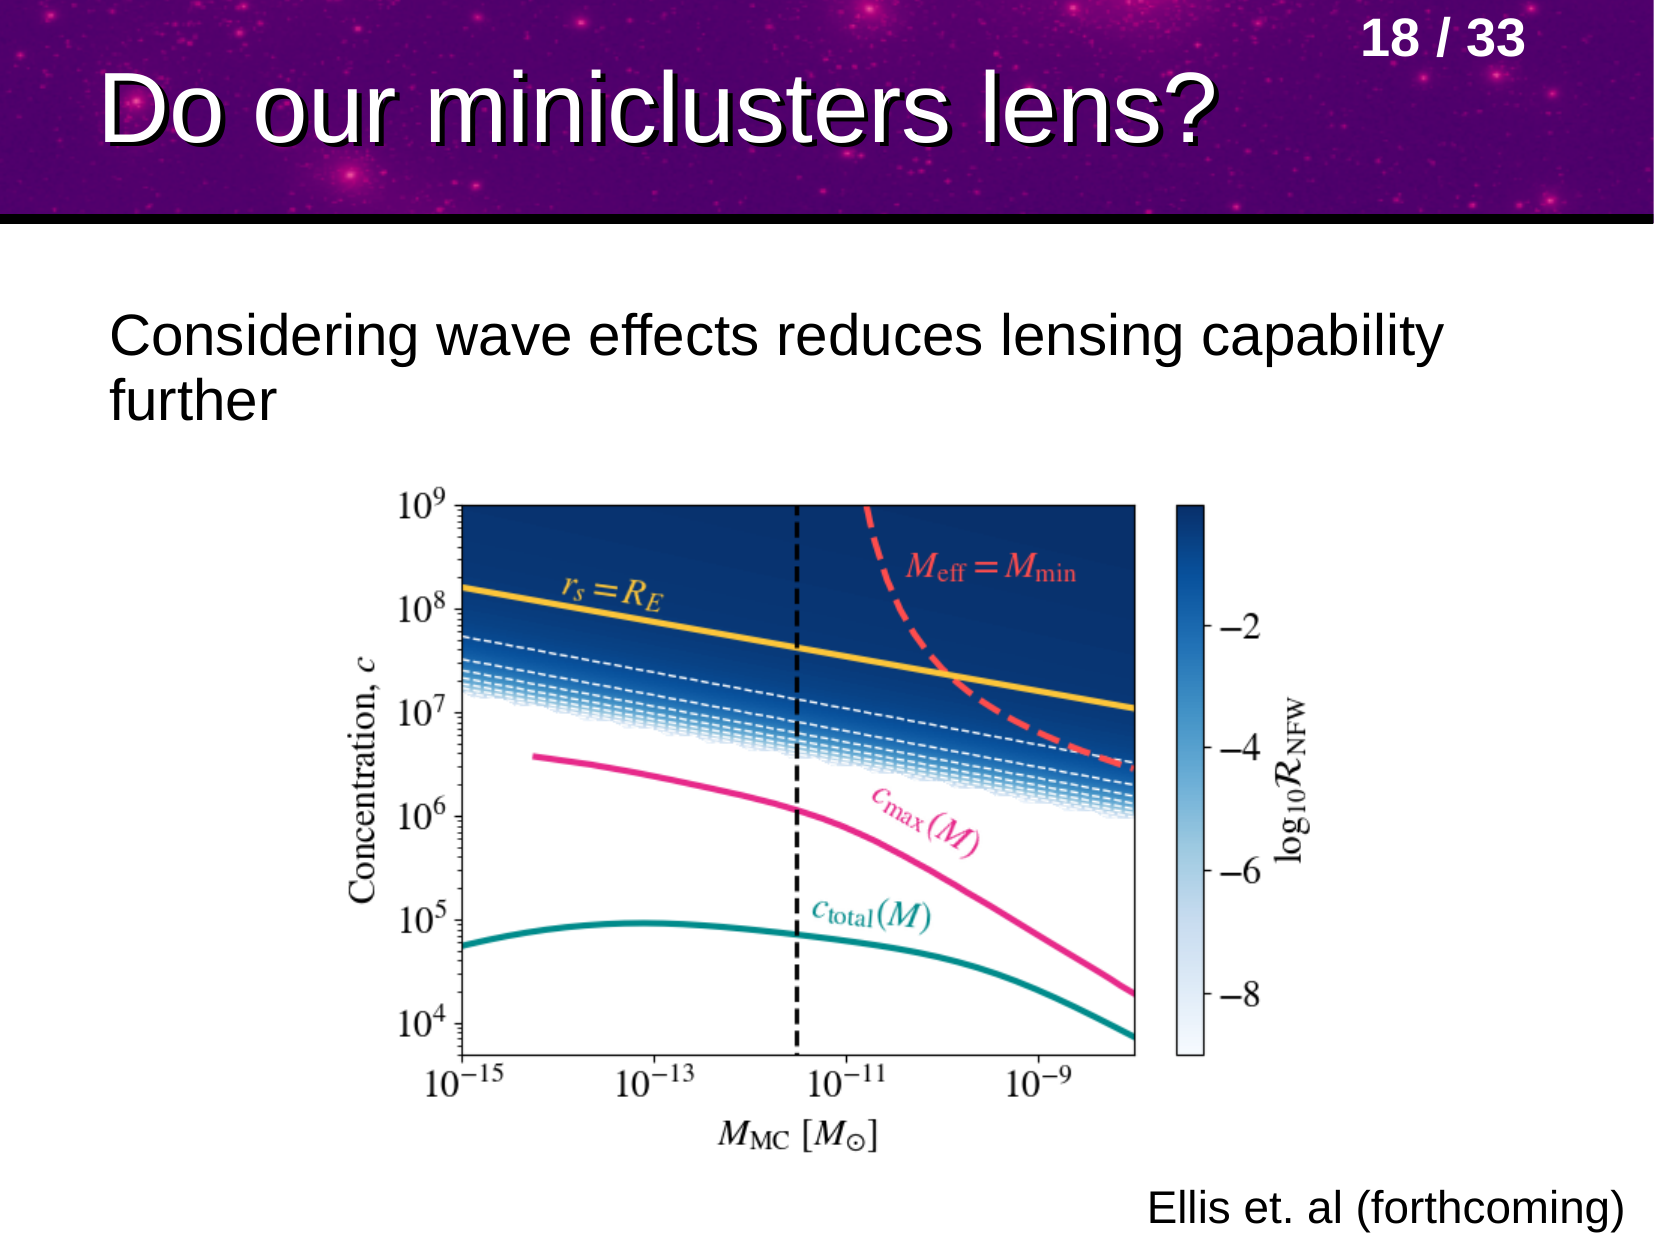

Peak Patch
Do our miniclusters lens?
Considering wave effects reduces lensing capability further
Ellis et. al (forthcoming)